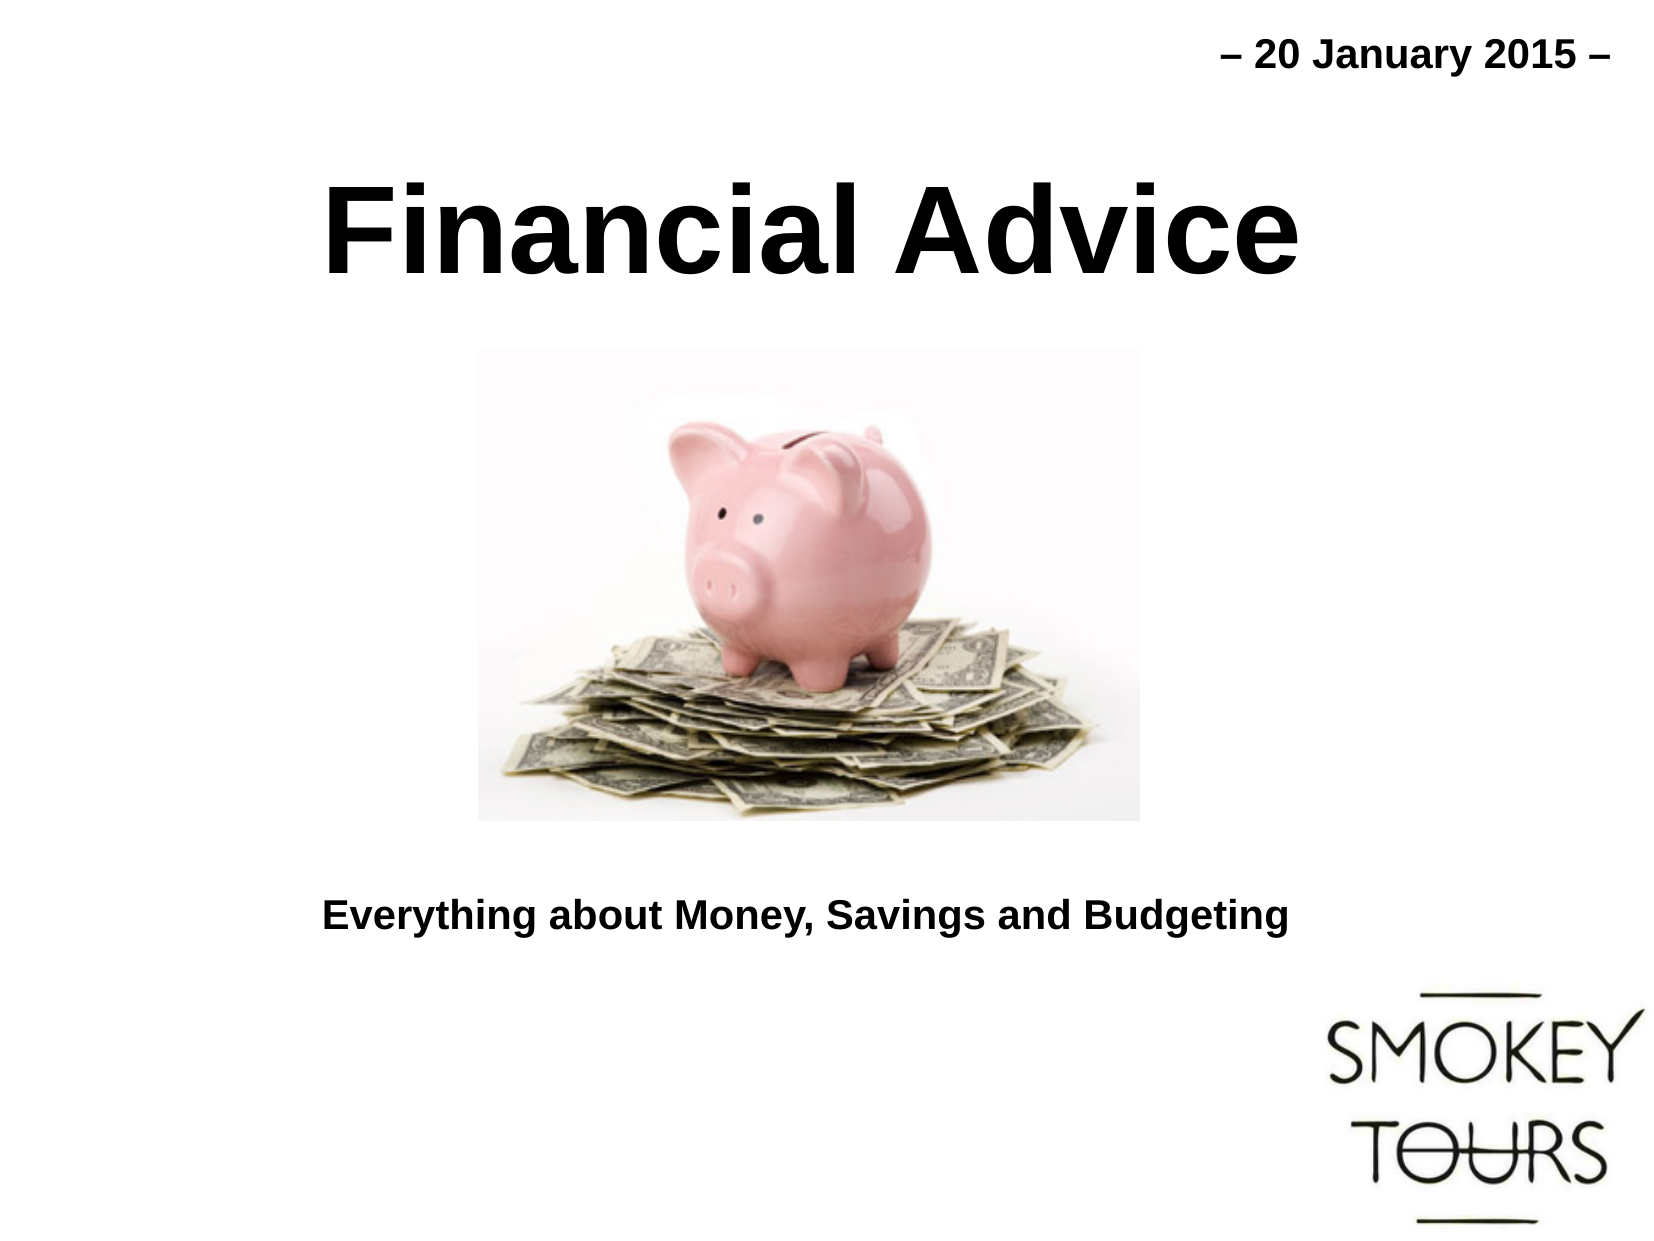

– 20 January 2015 –
Financial Advice
Everything about Money, Savings and Budgeting